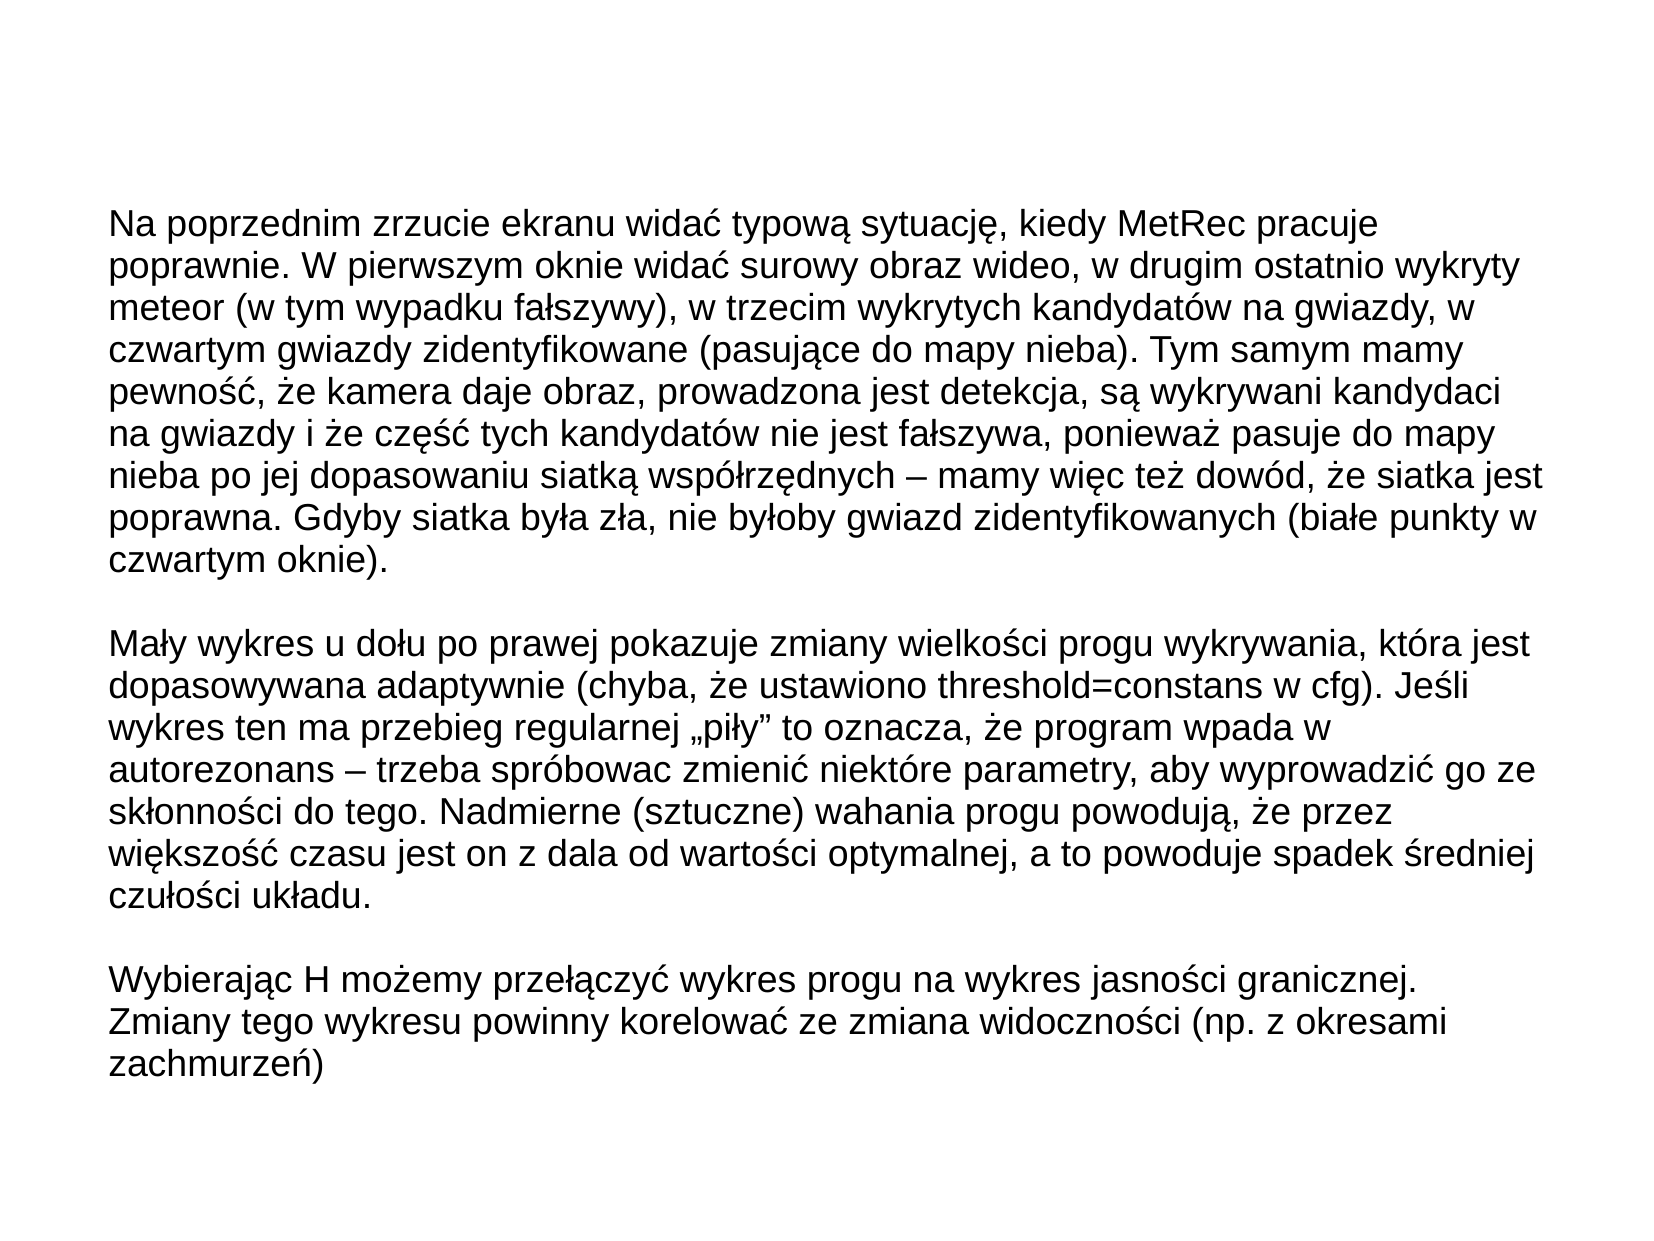

Na poprzednim zrzucie ekranu widać typową sytuację, kiedy MetRec pracuje poprawnie. W pierwszym oknie widać surowy obraz wideo, w drugim ostatnio wykryty meteor (w tym wypadku fałszywy), w trzecim wykrytych kandydatów na gwiazdy, w czwartym gwiazdy zidentyfikowane (pasujące do mapy nieba). Tym samym mamy pewność, że kamera daje obraz, prowadzona jest detekcja, są wykrywani kandydaci na gwiazdy i że część tych kandydatów nie jest fałszywa, ponieważ pasuje do mapy nieba po jej dopasowaniu siatką współrzędnych – mamy więc też dowód, że siatka jest poprawna. Gdyby siatka była zła, nie byłoby gwiazd zidentyfikowanych (białe punkty w czwartym oknie).
Mały wykres u dołu po prawej pokazuje zmiany wielkości progu wykrywania, która jest dopasowywana adaptywnie (chyba, że ustawiono threshold=constans w cfg). Jeśli wykres ten ma przebieg regularnej „piły” to oznacza, że program wpada w autorezonans – trzeba spróbowac zmienić niektóre parametry, aby wyprowadzić go ze skłonności do tego. Nadmierne (sztuczne) wahania progu powodują, że przez większość czasu jest on z dala od wartości optymalnej, a to powoduje spadek średniej czułości układu.
Wybierając H możemy przełączyć wykres progu na wykres jasności granicznej. Zmiany tego wykresu powinny korelować ze zmiana widoczności (np. z okresami zachmurzeń)